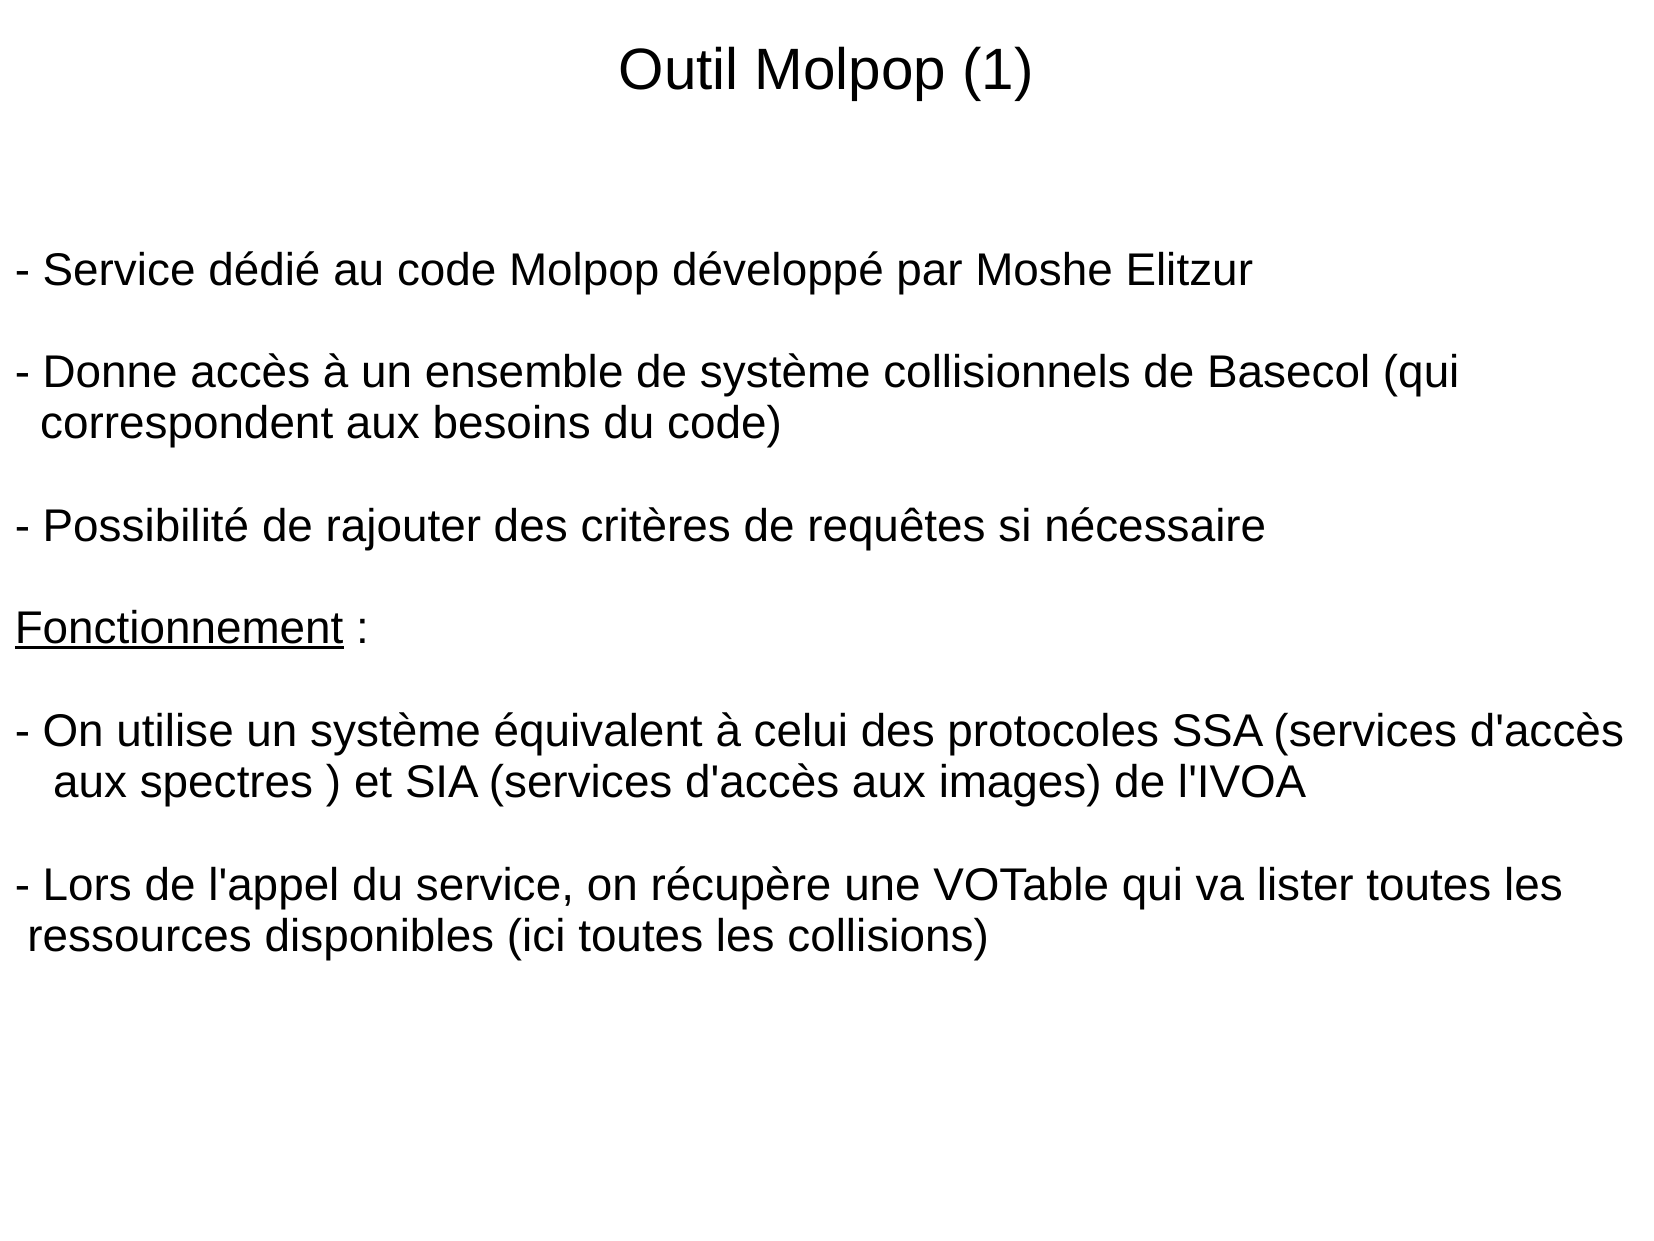

Outil Molpop (1)
- Service dédié au code Molpop développé par Moshe Elitzur
- Donne accès à un ensemble de système collisionnels de Basecol (qui correspondent aux besoins du code)
- Possibilité de rajouter des critères de requêtes si nécessaire
Fonctionnement :
- On utilise un système équivalent à celui des protocoles SSA (services d'accès
 aux spectres ) et SIA (services d'accès aux images) de l'IVOA
- Lors de l'appel du service, on récupère une VOTable qui va lister toutes les ressources disponibles (ici toutes les collisions)